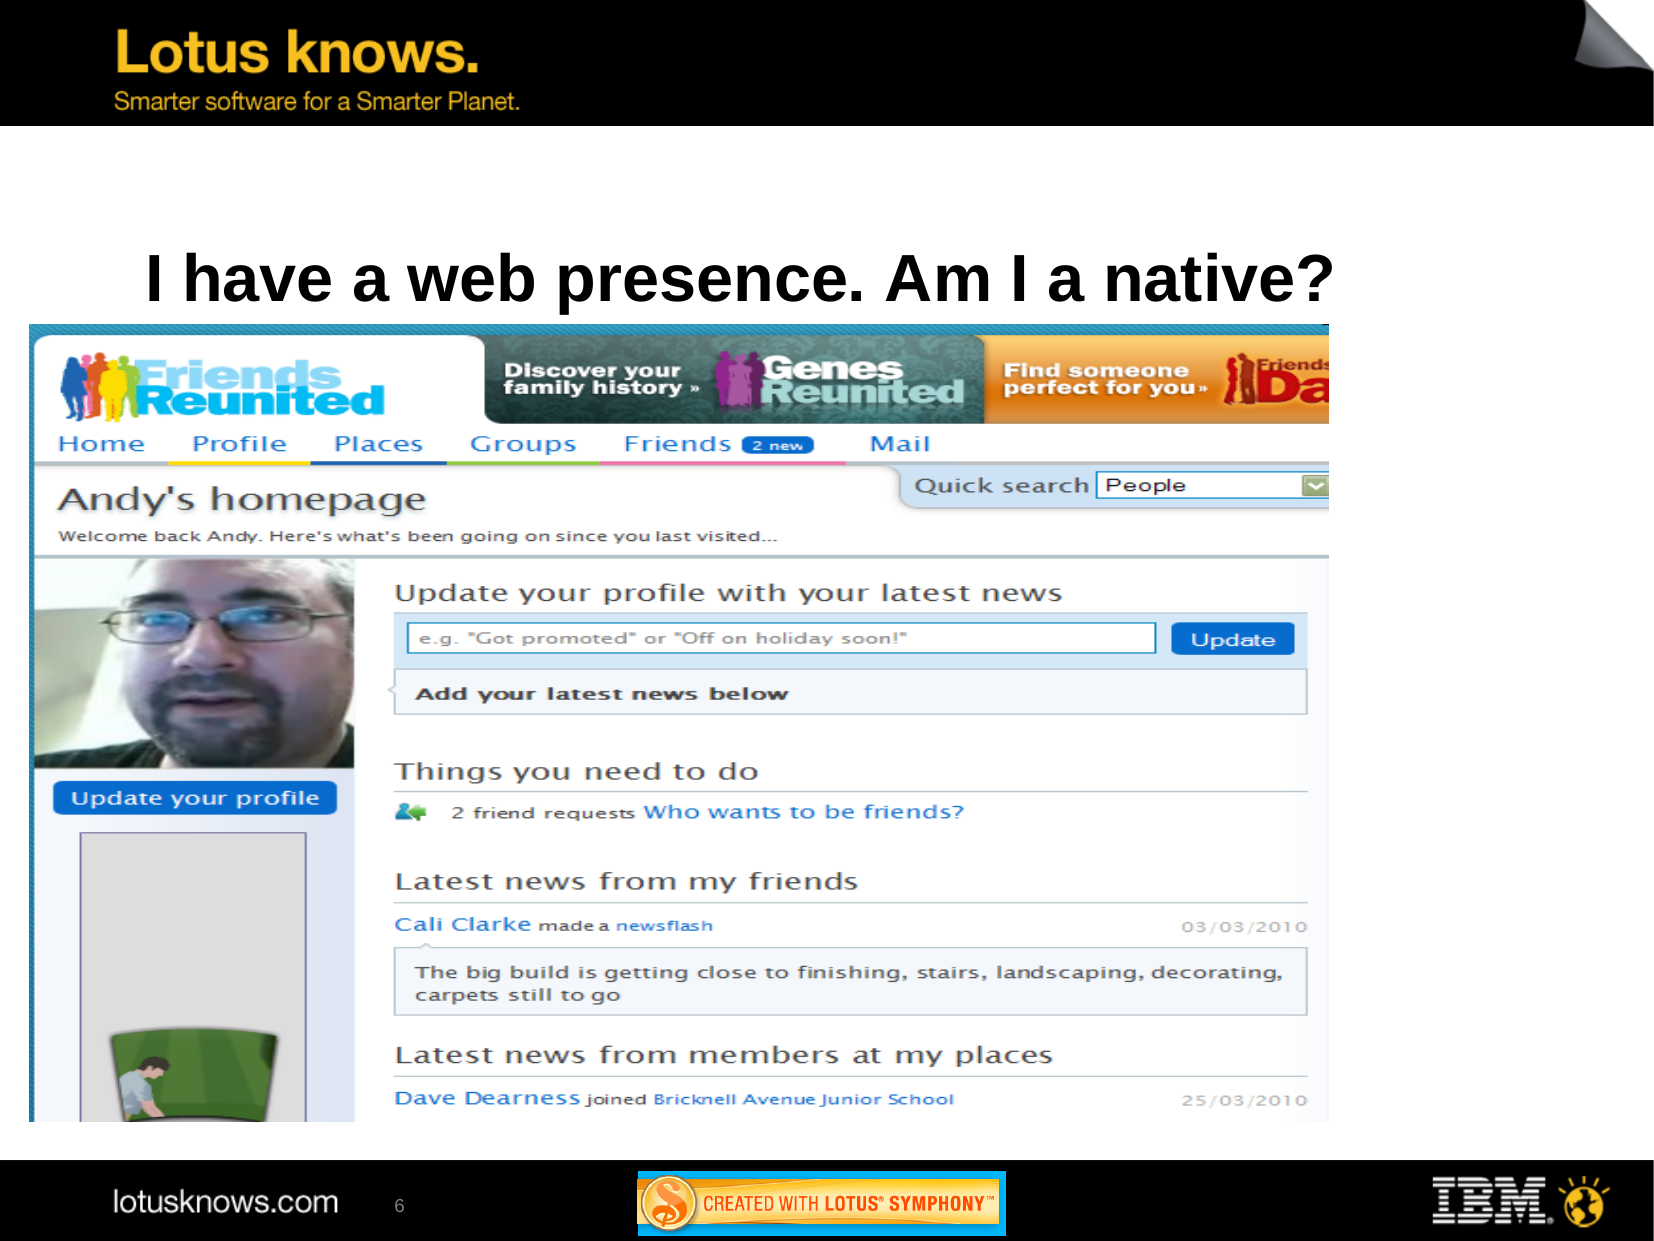

# I have a web presence. Am I a native?
6